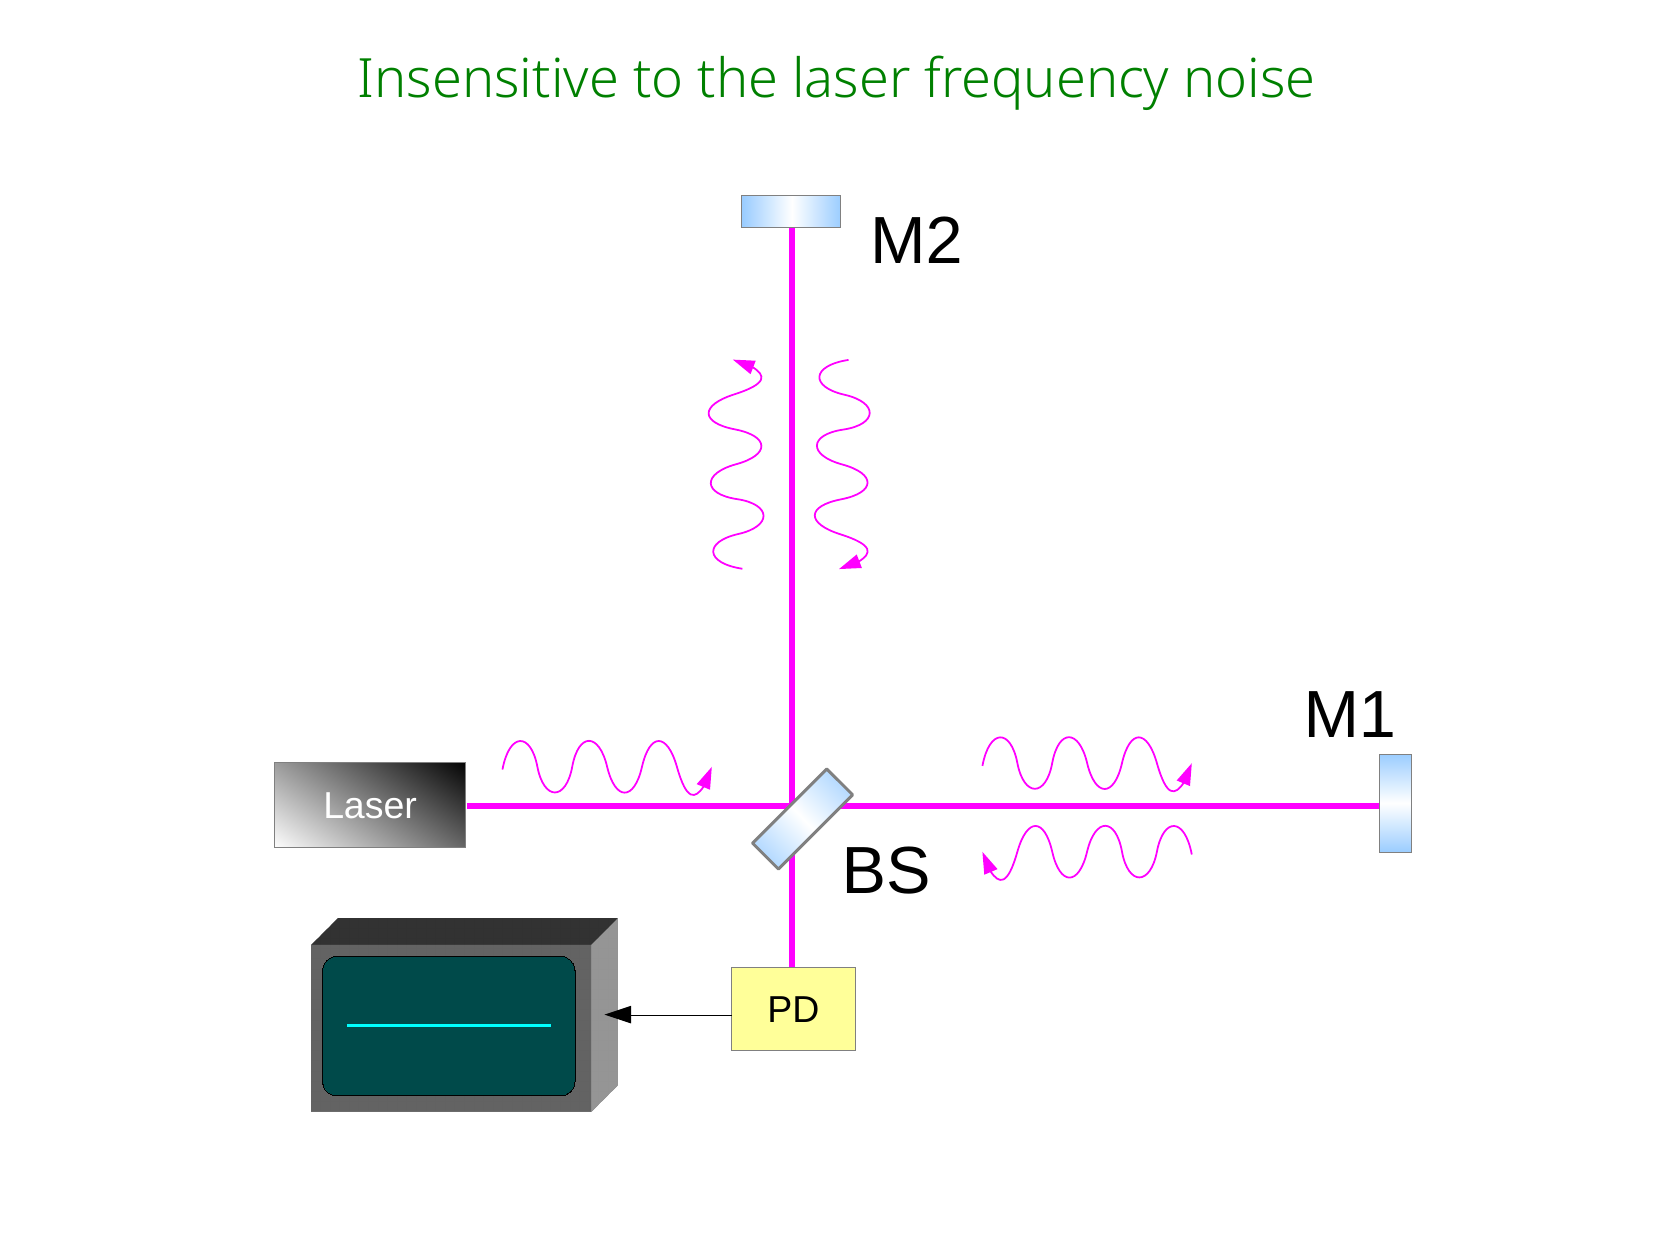

Insensitive to the laser frequency noise
M2
M1
Laser
BS
PD